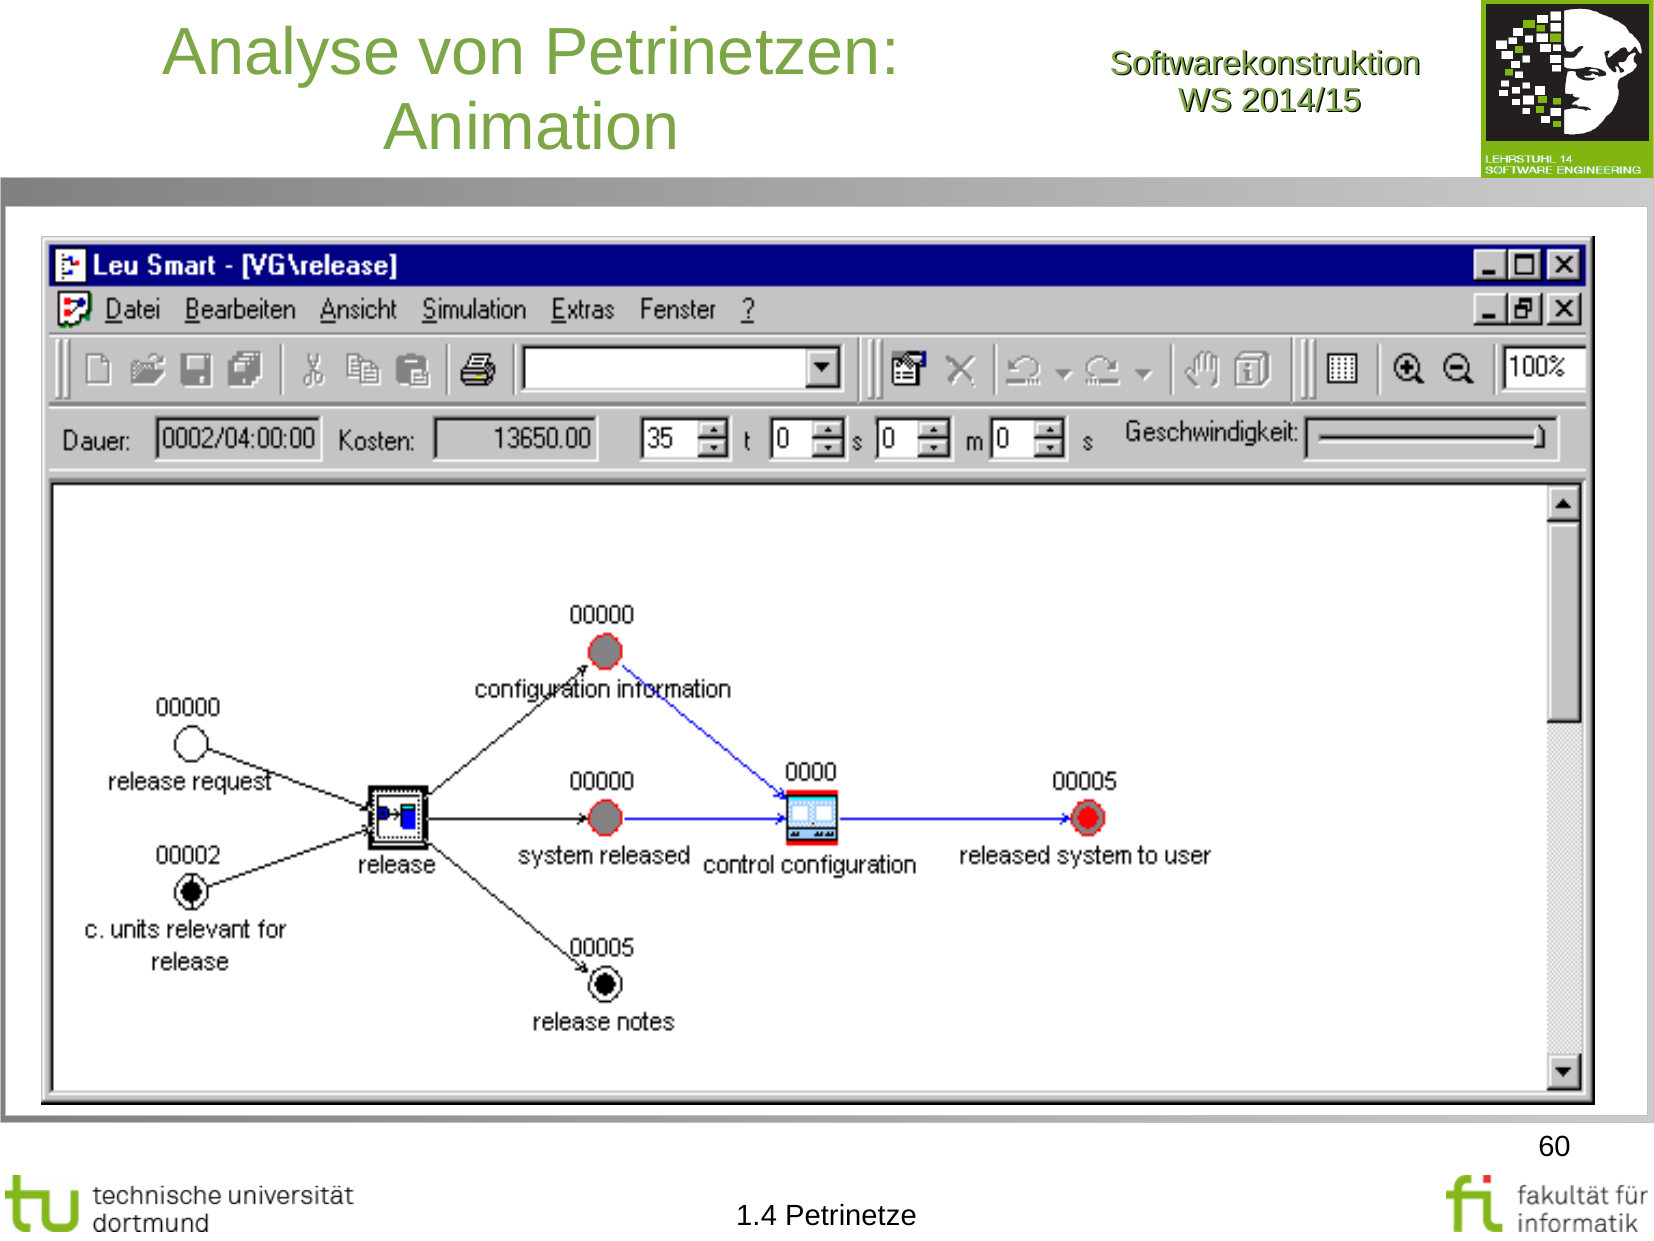

# Analyse von Petrinetzen: Animation
60
1.4 Petrinetze